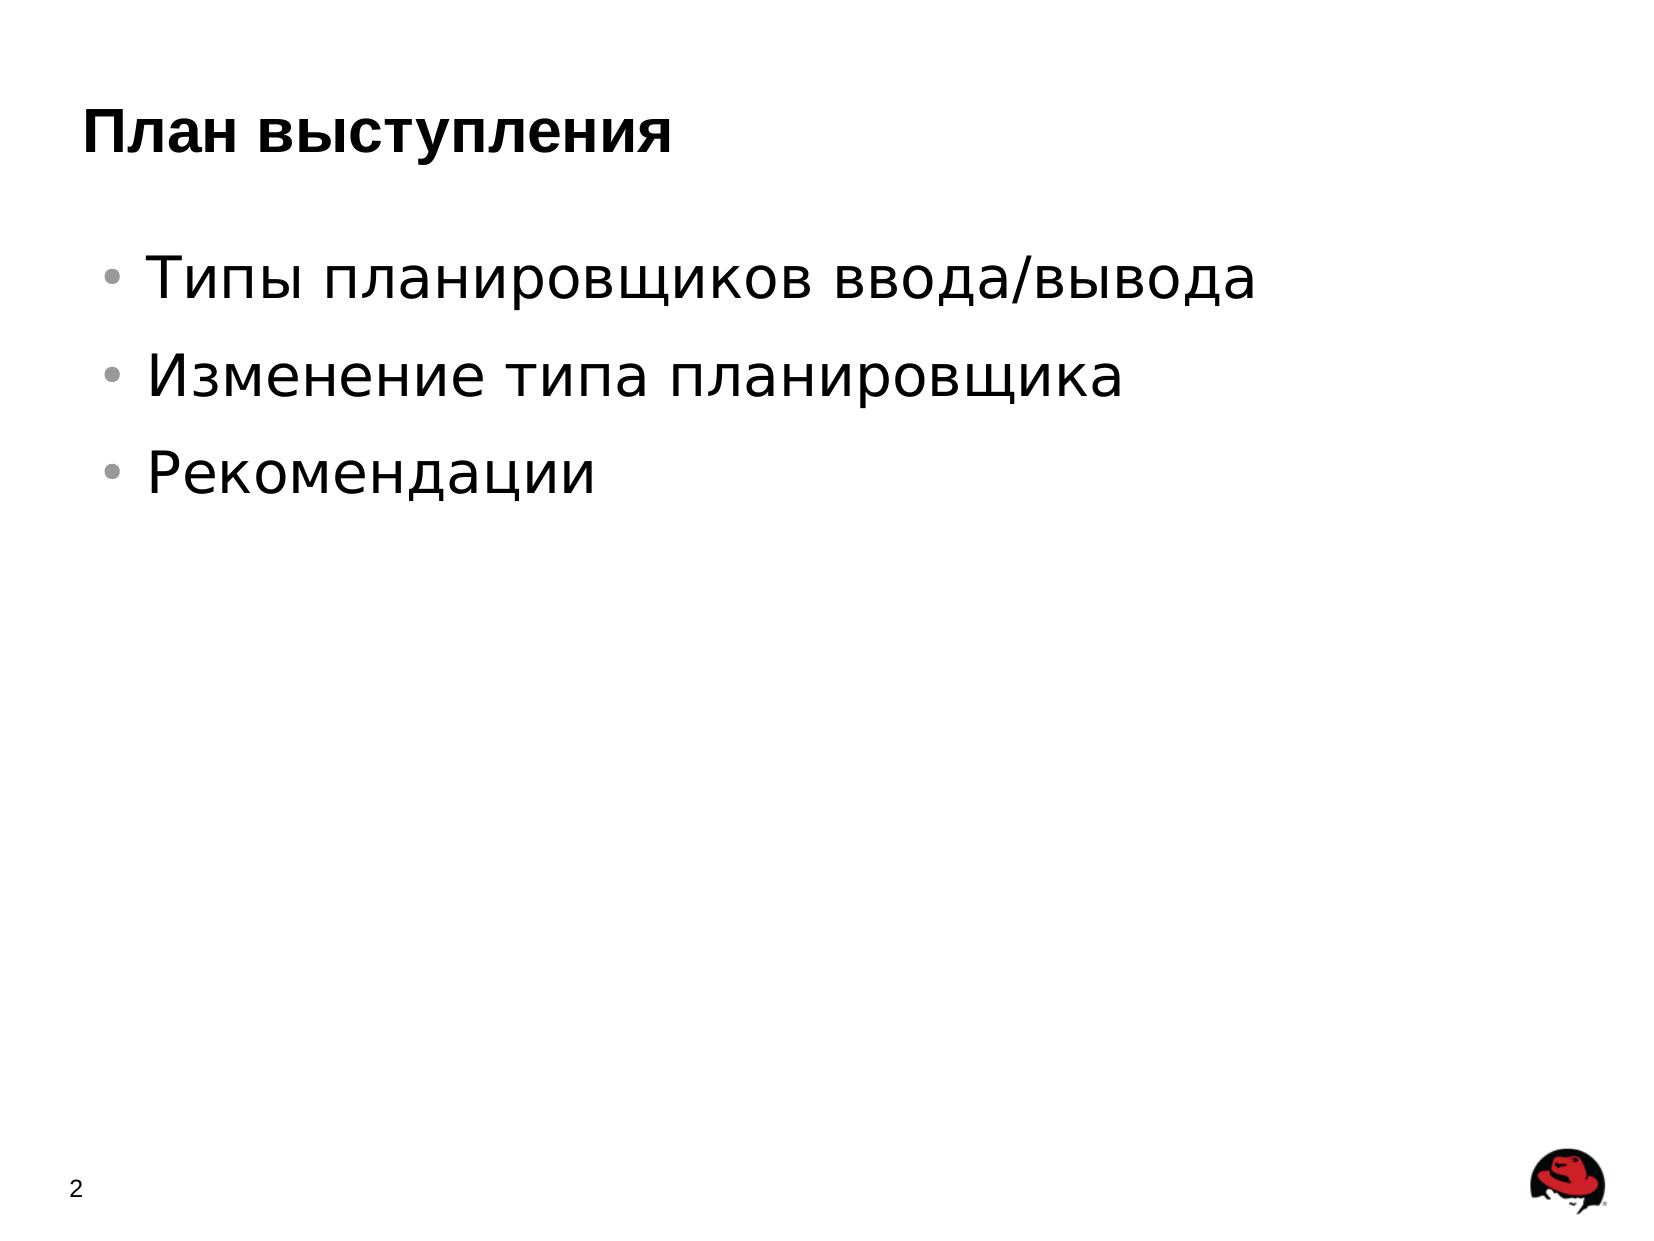

# План выступления
Типы планировщиков ввода/вывода
Изменение типа планировщика
Рекомендации